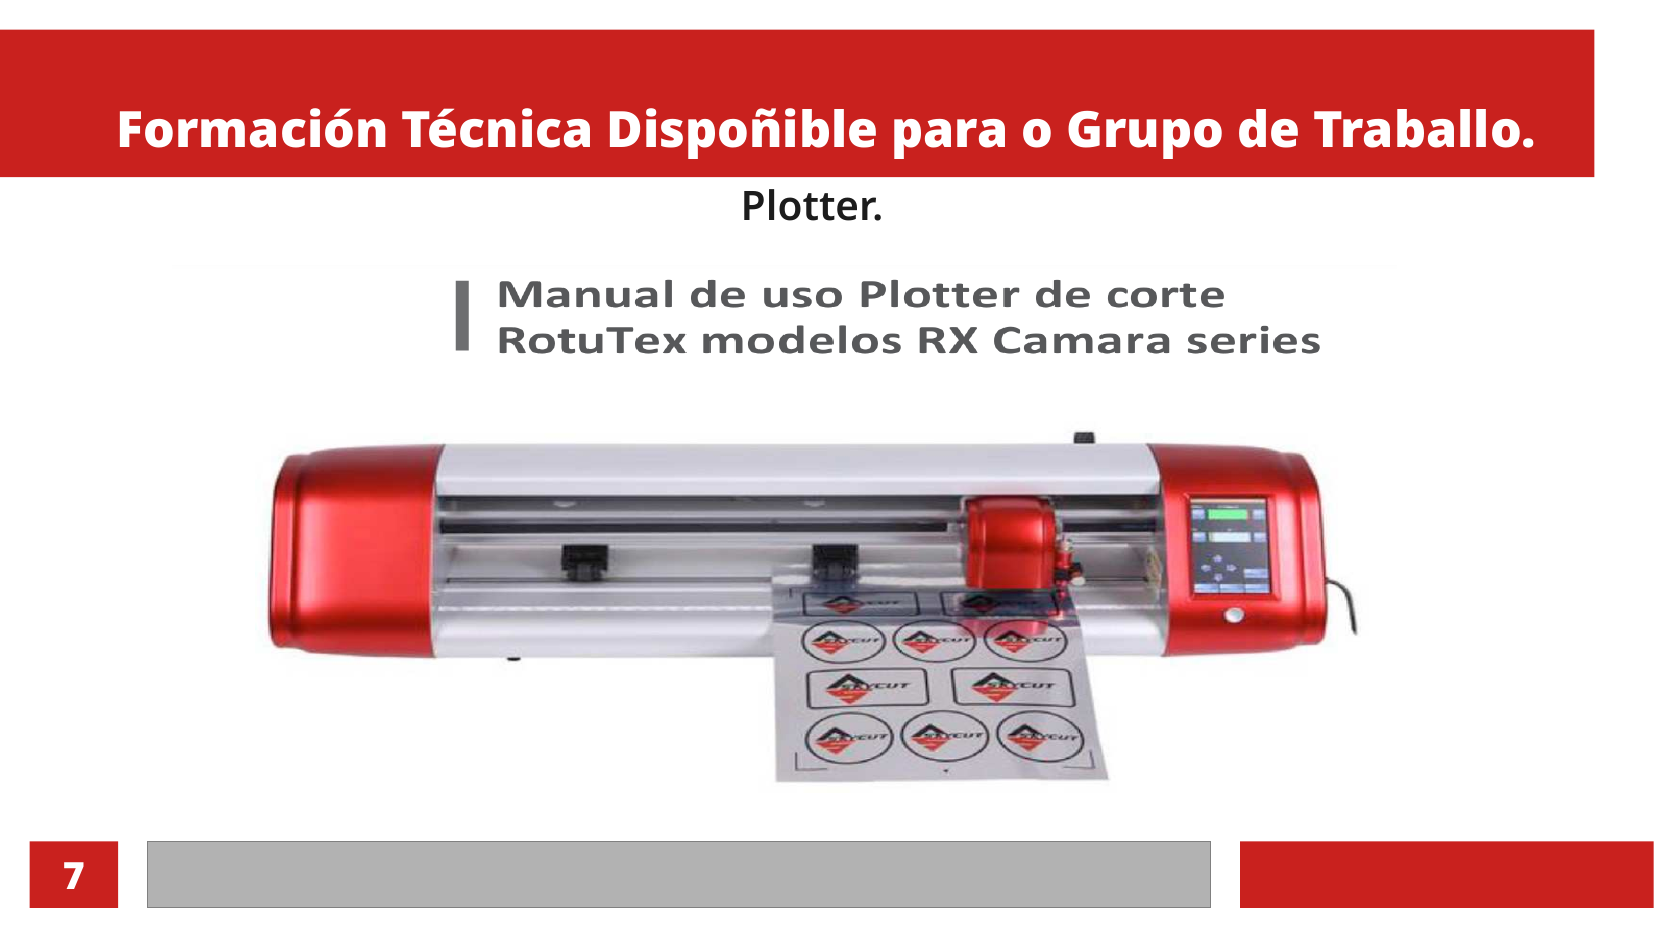

# Formación Técnica Dispoñible para o Grupo de Traballo.
Plotter.
7